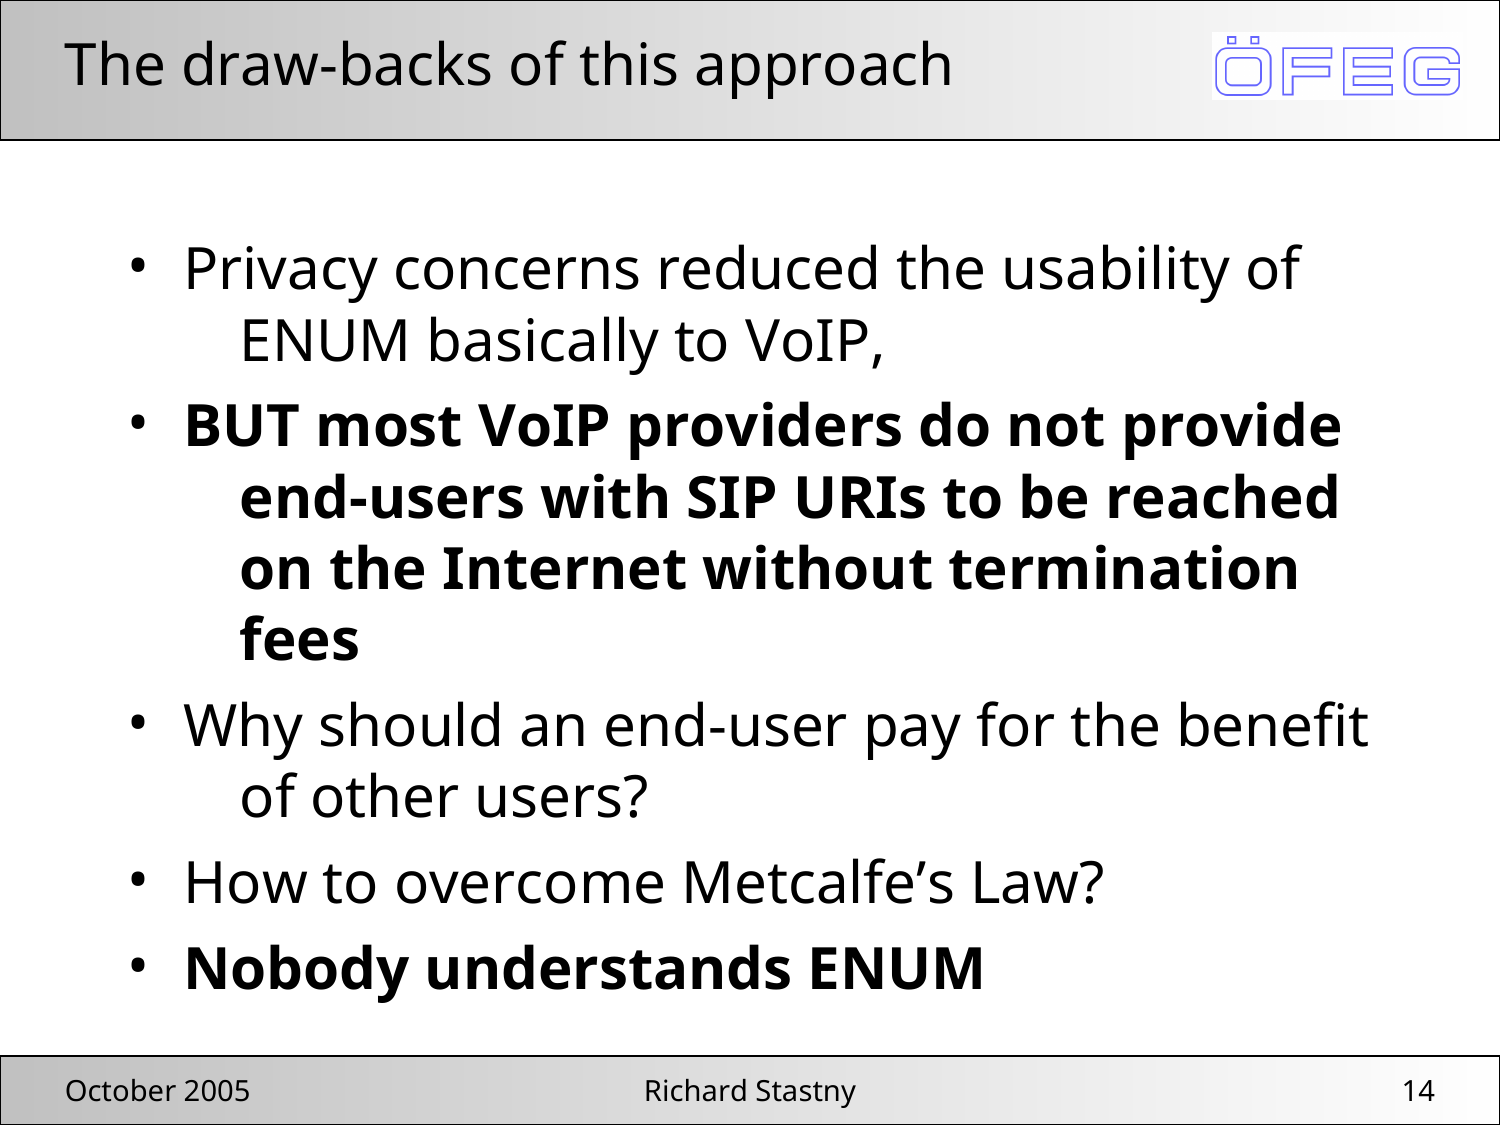

# The draw-backs of this approach
Privacy concerns reduced the usability of ENUM basically to VoIP,
BUT most VoIP providers do not provide end-users with SIP URIs to be reached on the Internet without termination fees
Why should an end-user pay for the benefit of other users?
How to overcome Metcalfe’s Law?
Nobody understands ENUM
October 2005
Richard Stastny
14